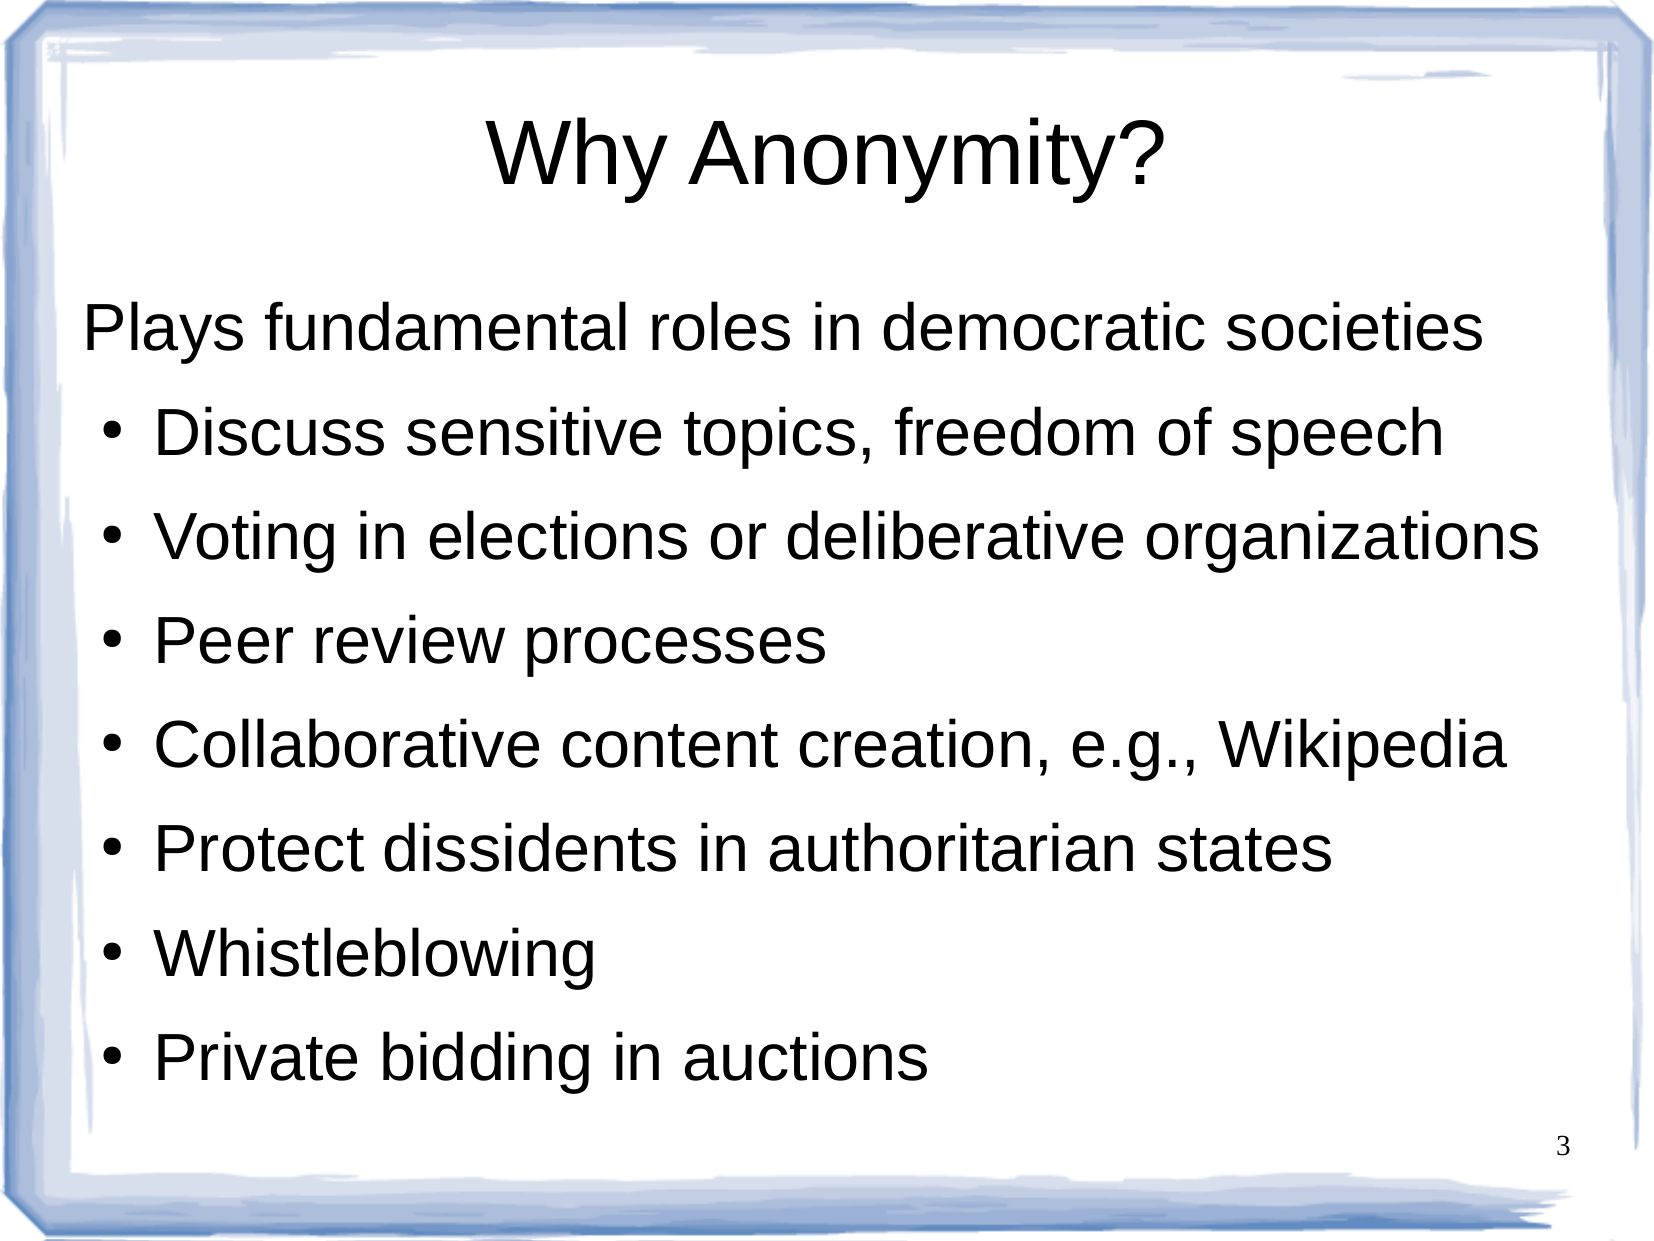

# Why Anonymity?
Plays fundamental roles in democratic societies
Discuss sensitive topics, freedom of speech
Voting in elections or deliberative organizations
Peer review processes
Collaborative content creation, e.g., Wikipedia
Protect dissidents in authoritarian states
Whistleblowing
Private bidding in auctions
3